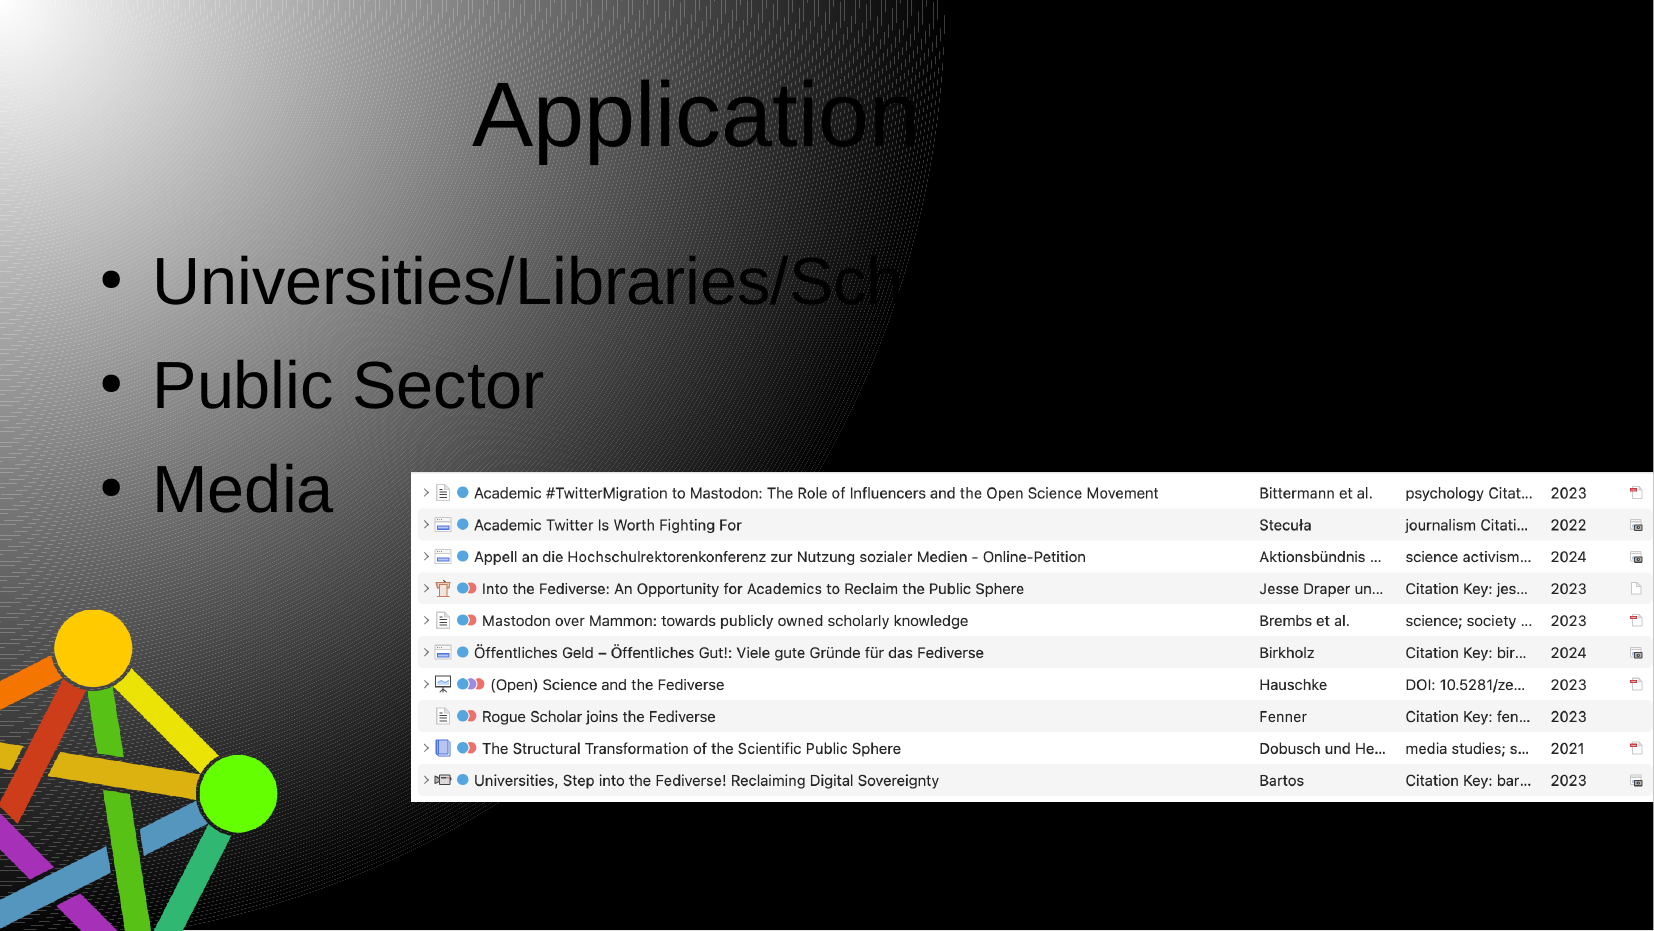

# Application Areas
Universities/Libraries/Schools
Public Sector
Media